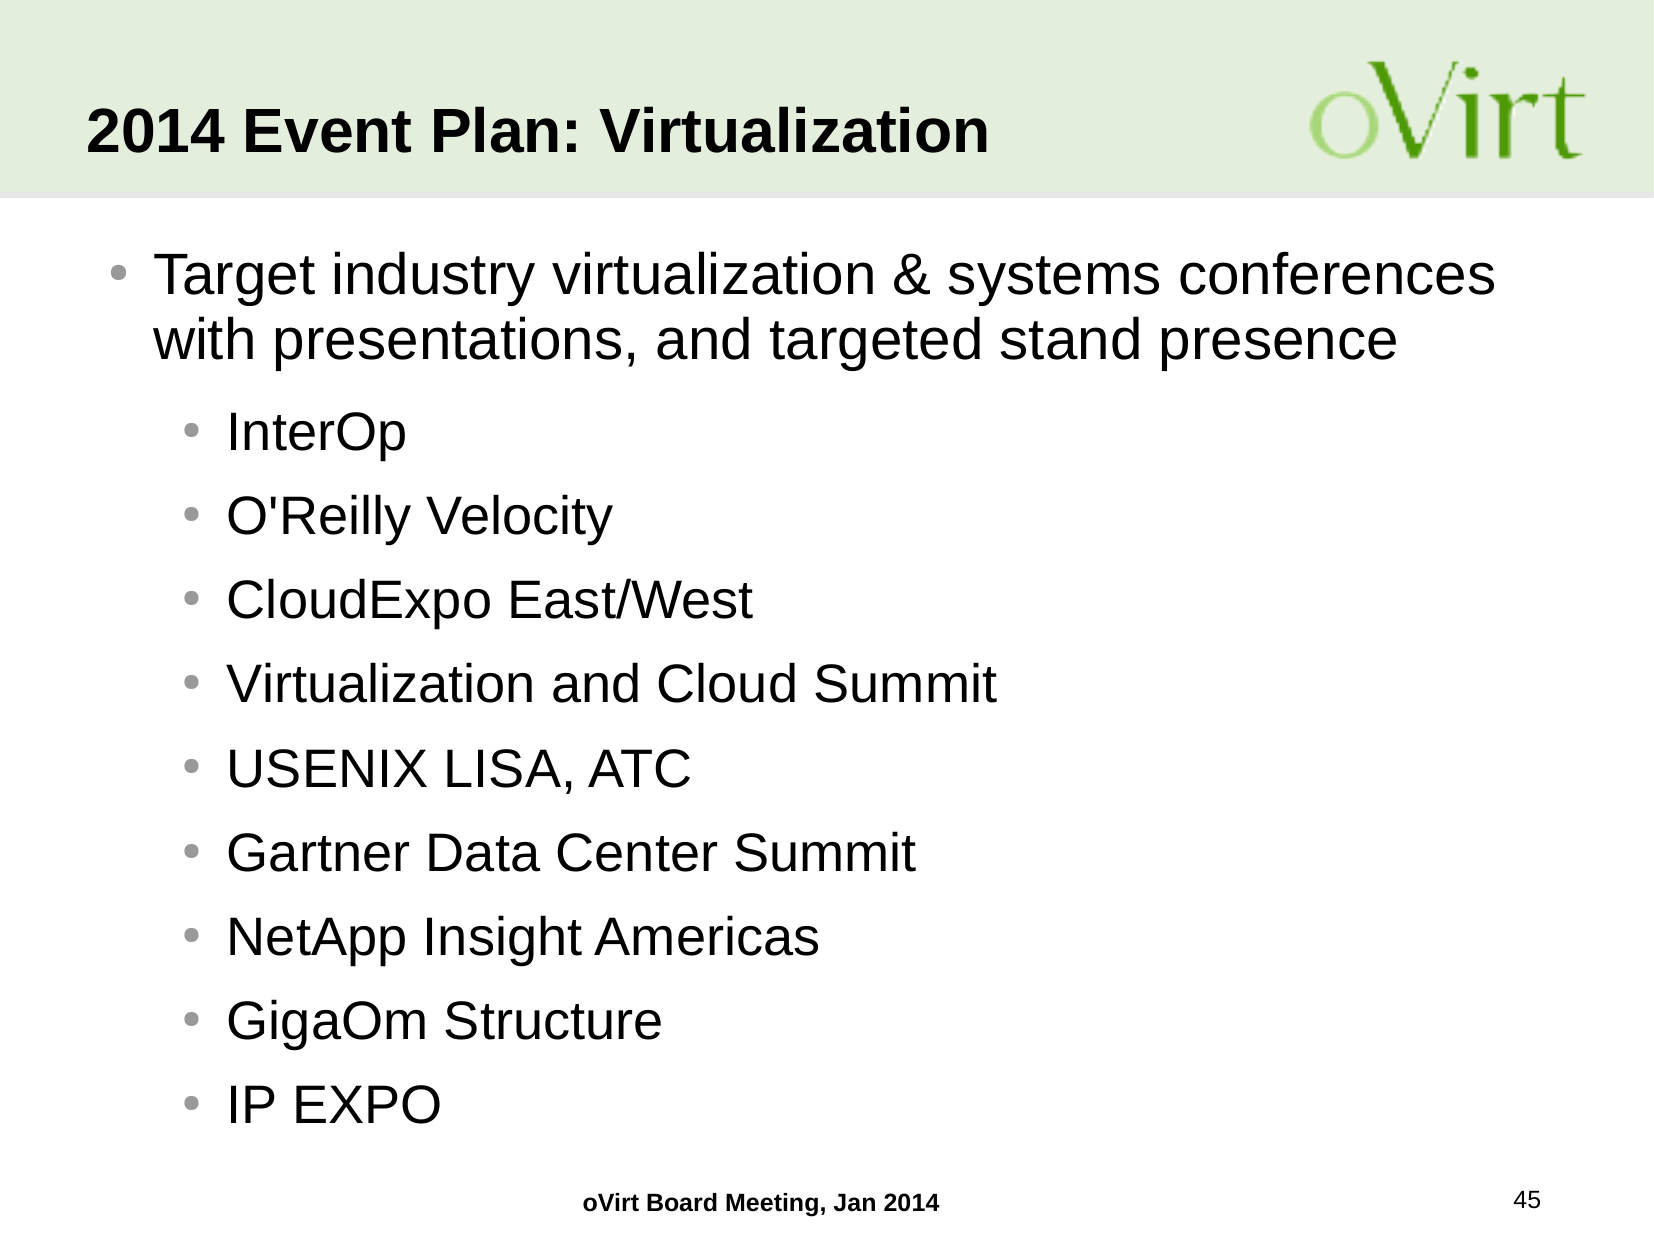

# 2014 Event Plan: Virtualization
Target industry virtualization & systems conferences with presentations, and targeted stand presence
InterOp
O'Reilly Velocity
CloudExpo East/West
Virtualization and Cloud Summit
USENIX LISA, ATC
Gartner Data Center Summit
NetApp Insight Americas
GigaOm Structure
IP EXPO